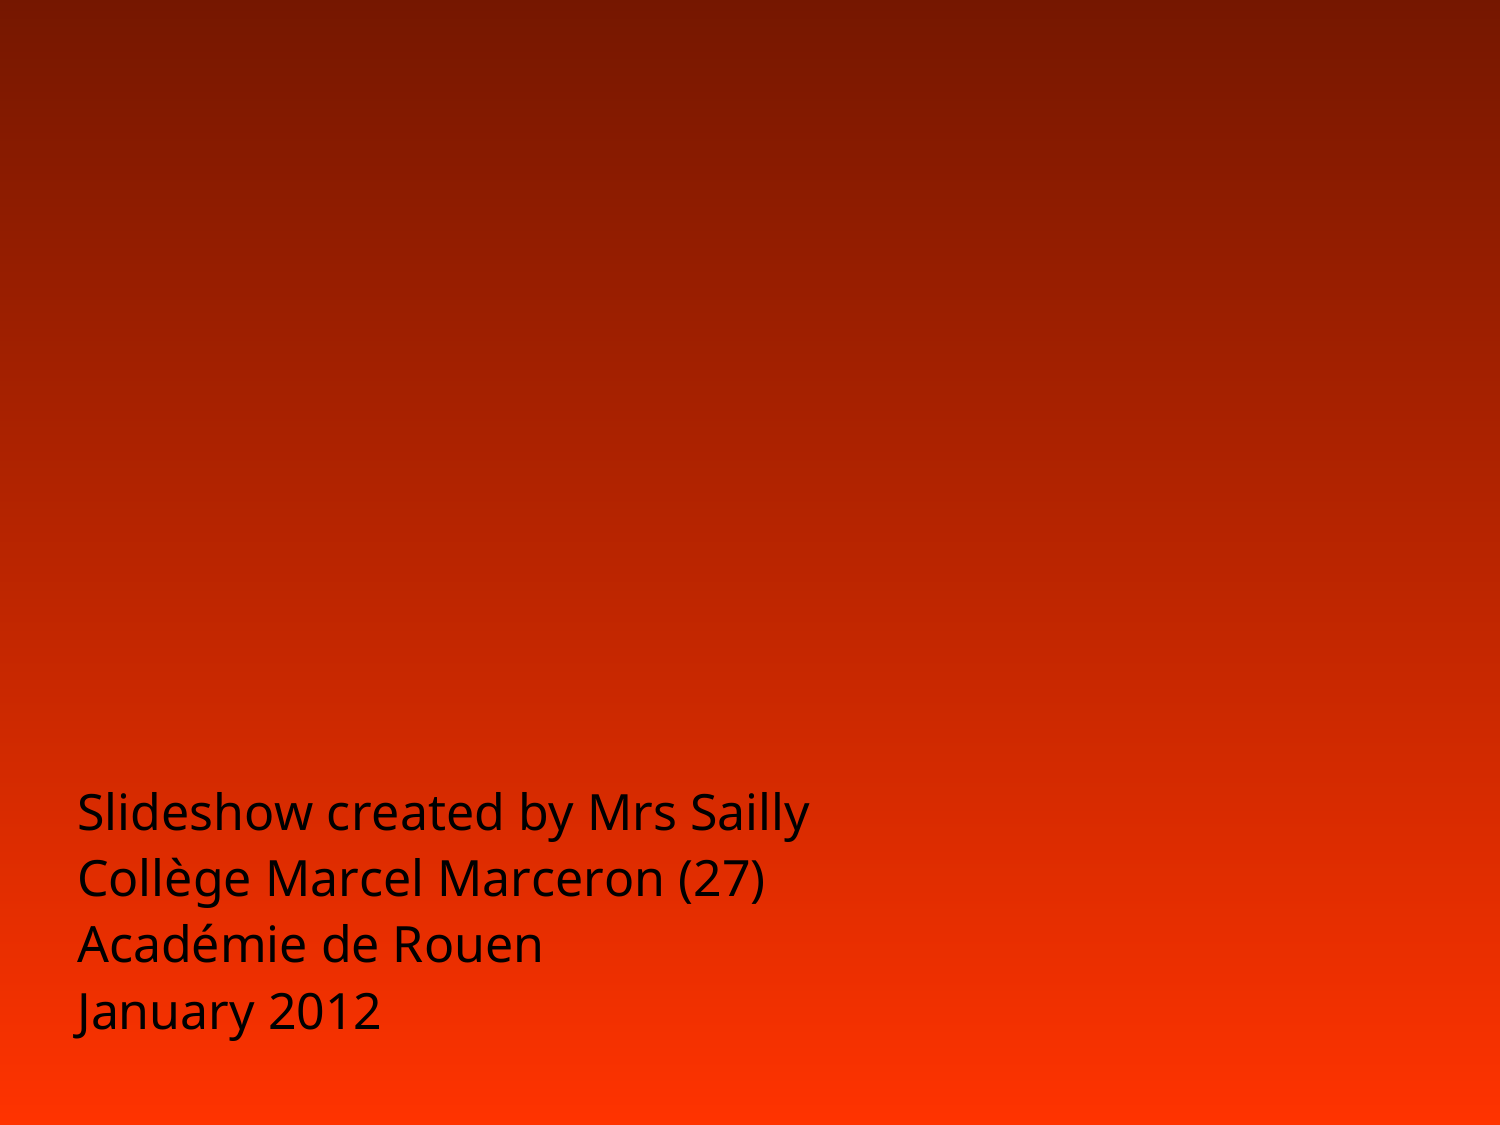

#
Slideshow created by Mrs Sailly
Collège Marcel Marceron (27)
Académie de Rouen
January 2012